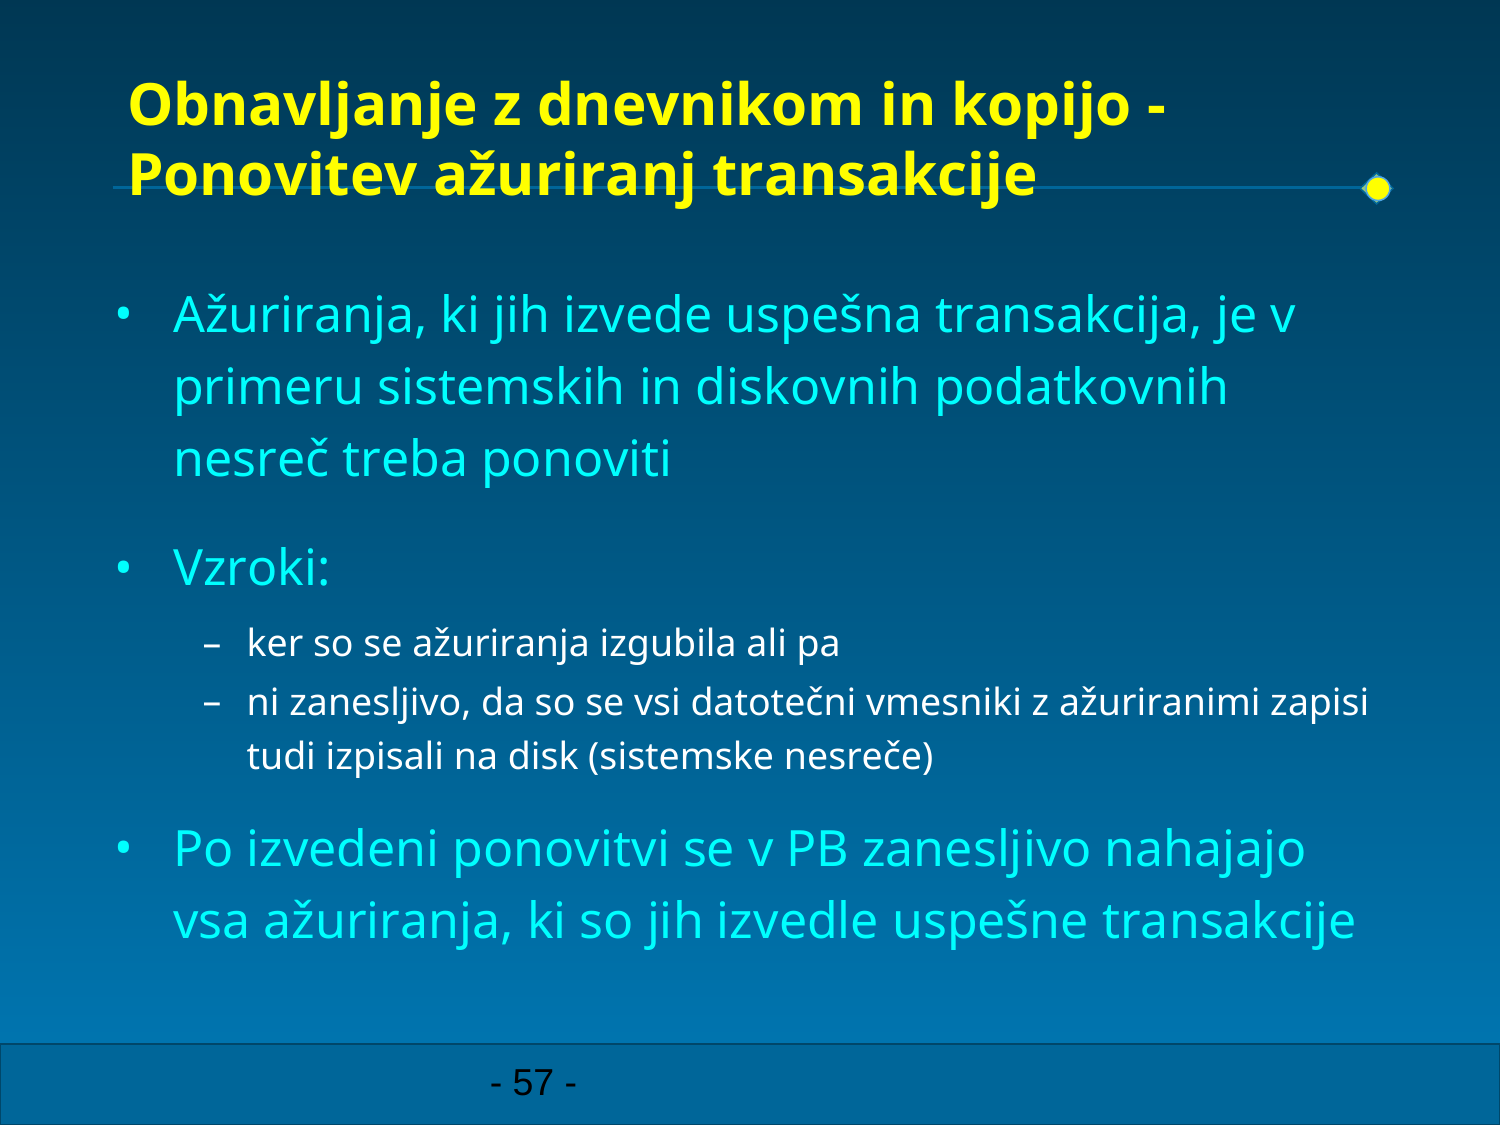

# Obnavljanje z dnevnikom in kopijo - Ponovitev ažuriranj transakcije
Ažuriranja, ki jih izvede uspešna transakcija, je v primeru sistemskih in diskovnih podatkovnih nesreč treba ponoviti
Vzroki:
ker so se ažuriranja izgubila ali pa
ni zanesljivo, da so se vsi datotečni vmesniki z ažuriranimi zapisi tudi izpisali na disk (sistemske nesreče)
Po izvedeni ponovitvi se v PB zanesljivo nahajajo vsa ažuriranja, ki so jih izvedle uspešne transakcije